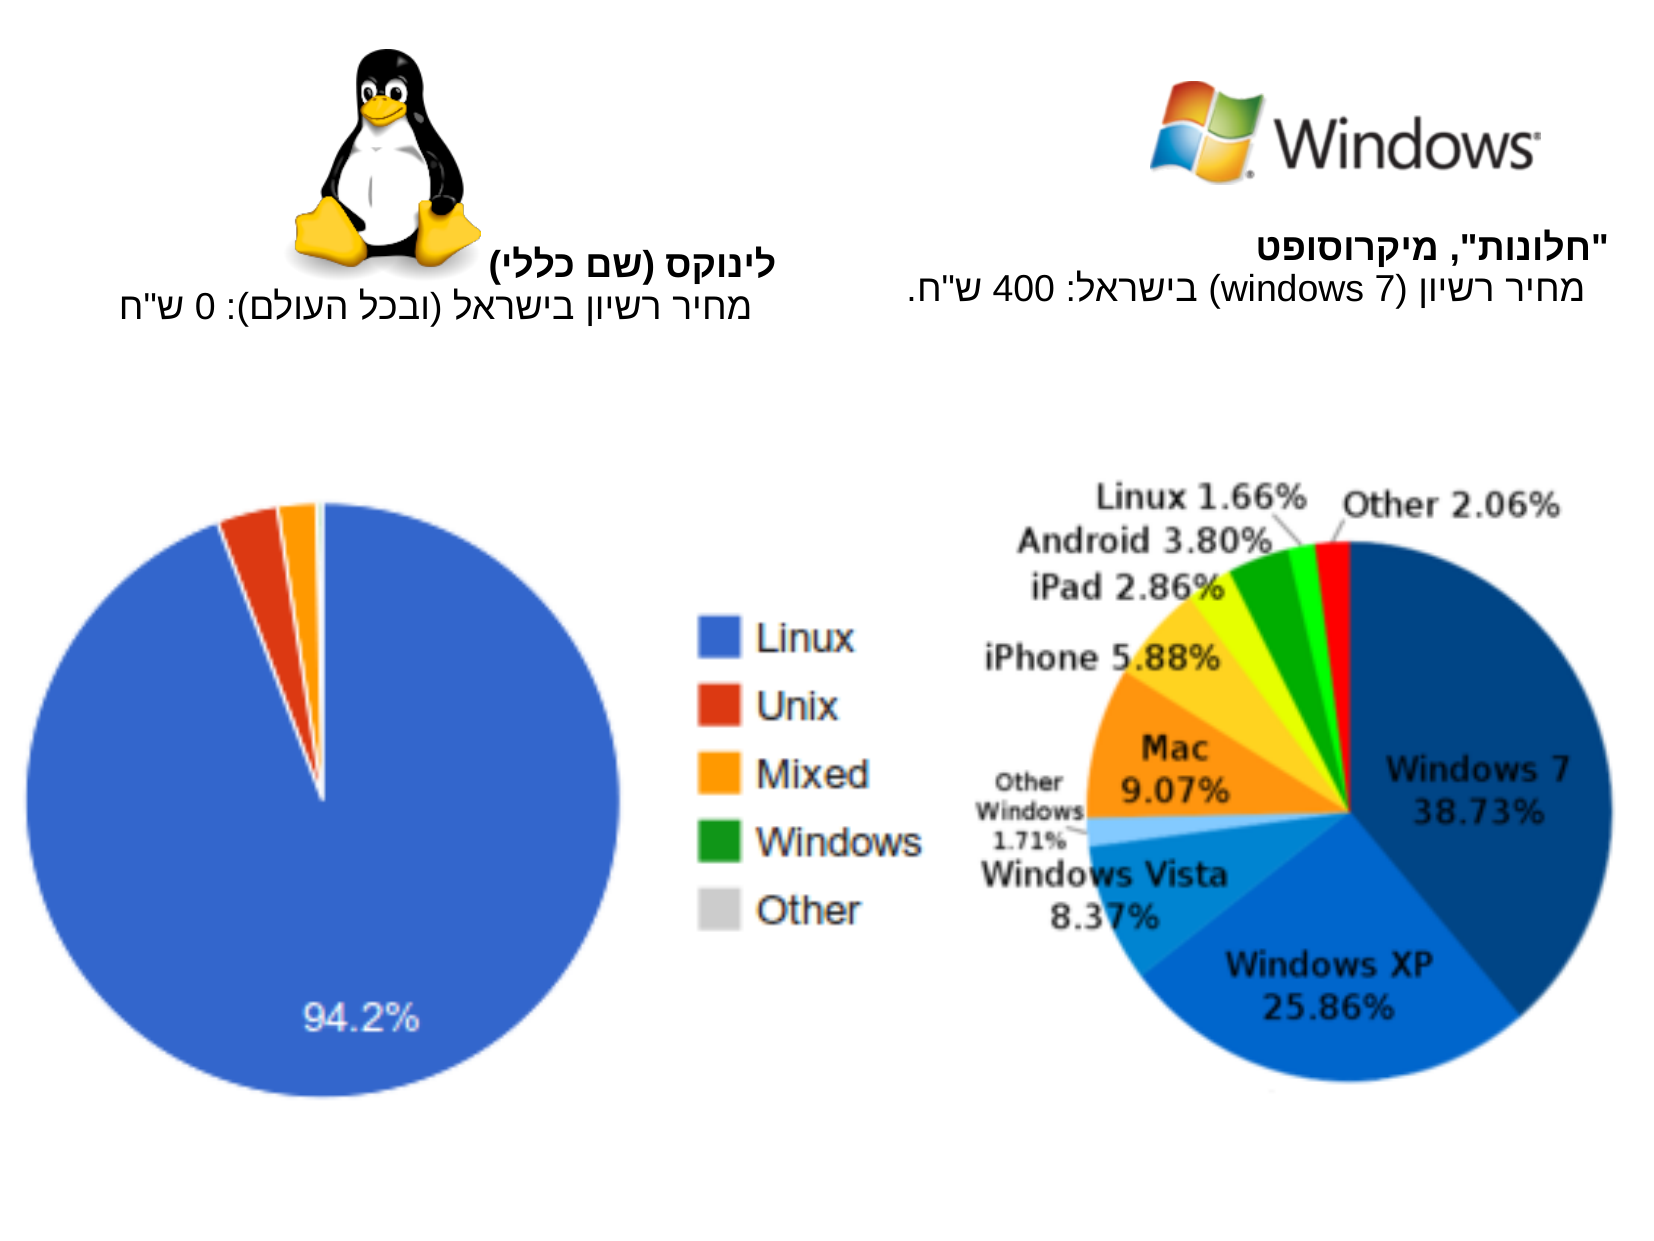

"חלונות", מיקרוסופט
 מחיר רשיון (windows 7) בישראל: 400 ש"ח.
לינוקס (שם כללי)
 מחיר רשיון בישראל (ובכל העולם): 0 ש"ח